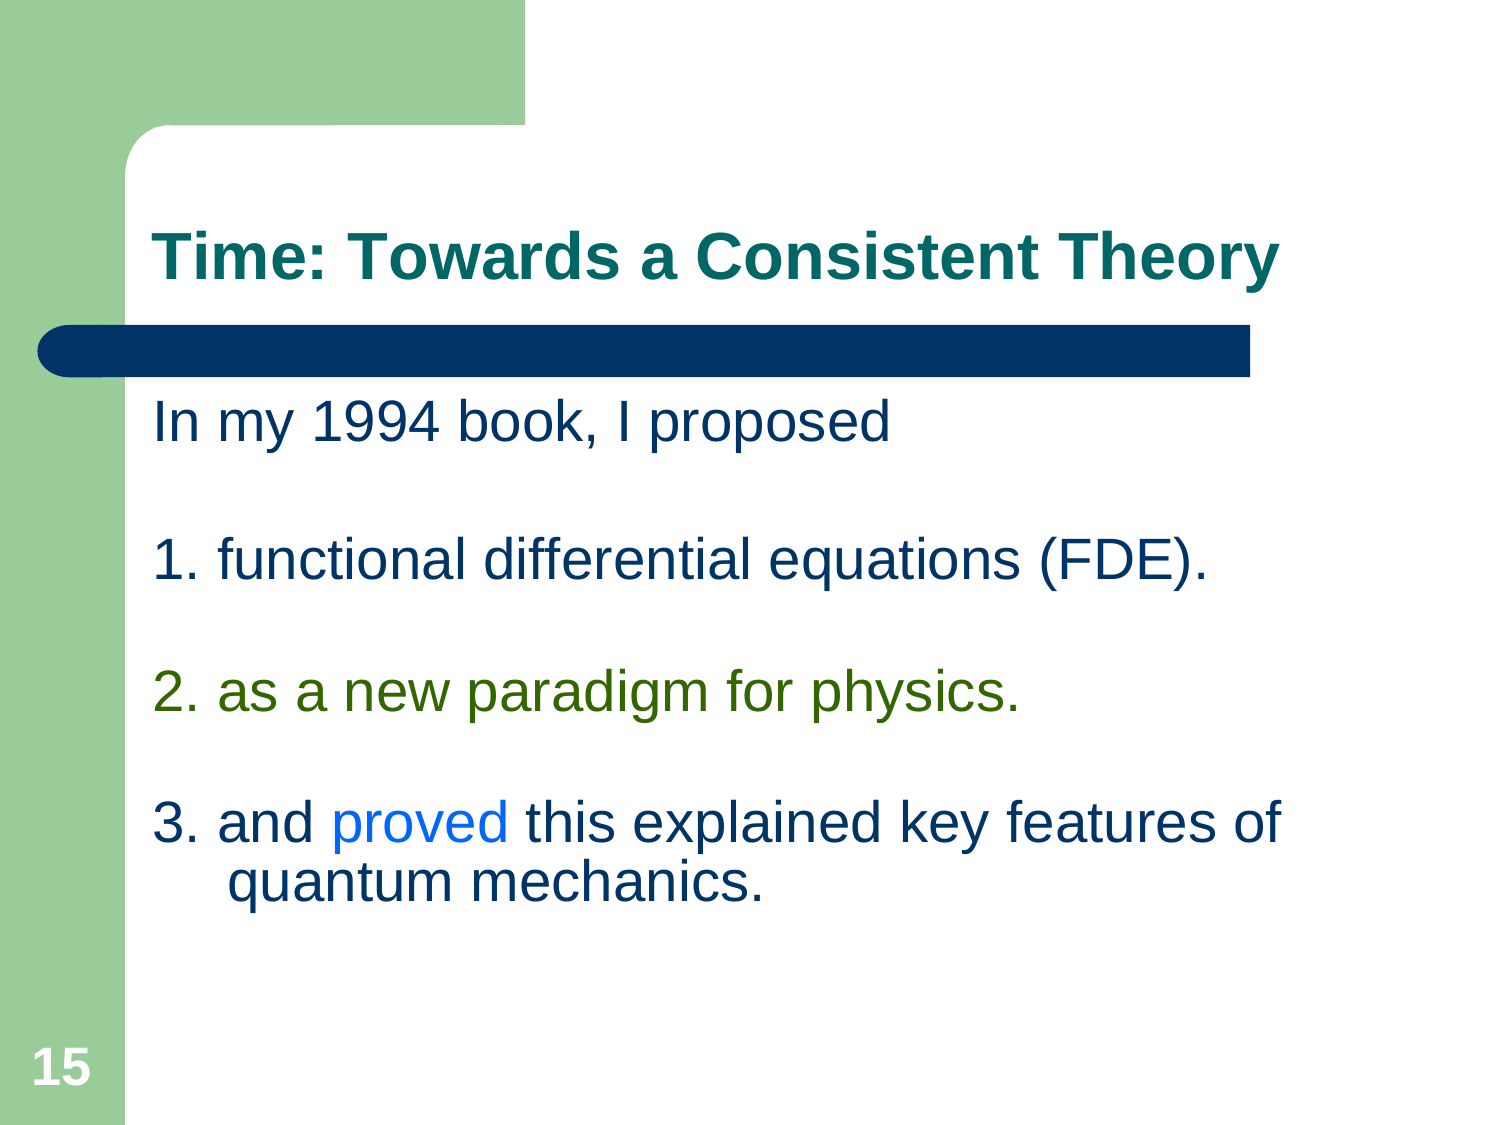

# Time: Towards a Consistent Theory
In my 1994 book, I proposed
1. functional differential equations (FDE).
2. as a new paradigm for physics.
3. and proved this explained key features of quantum mechanics.
15